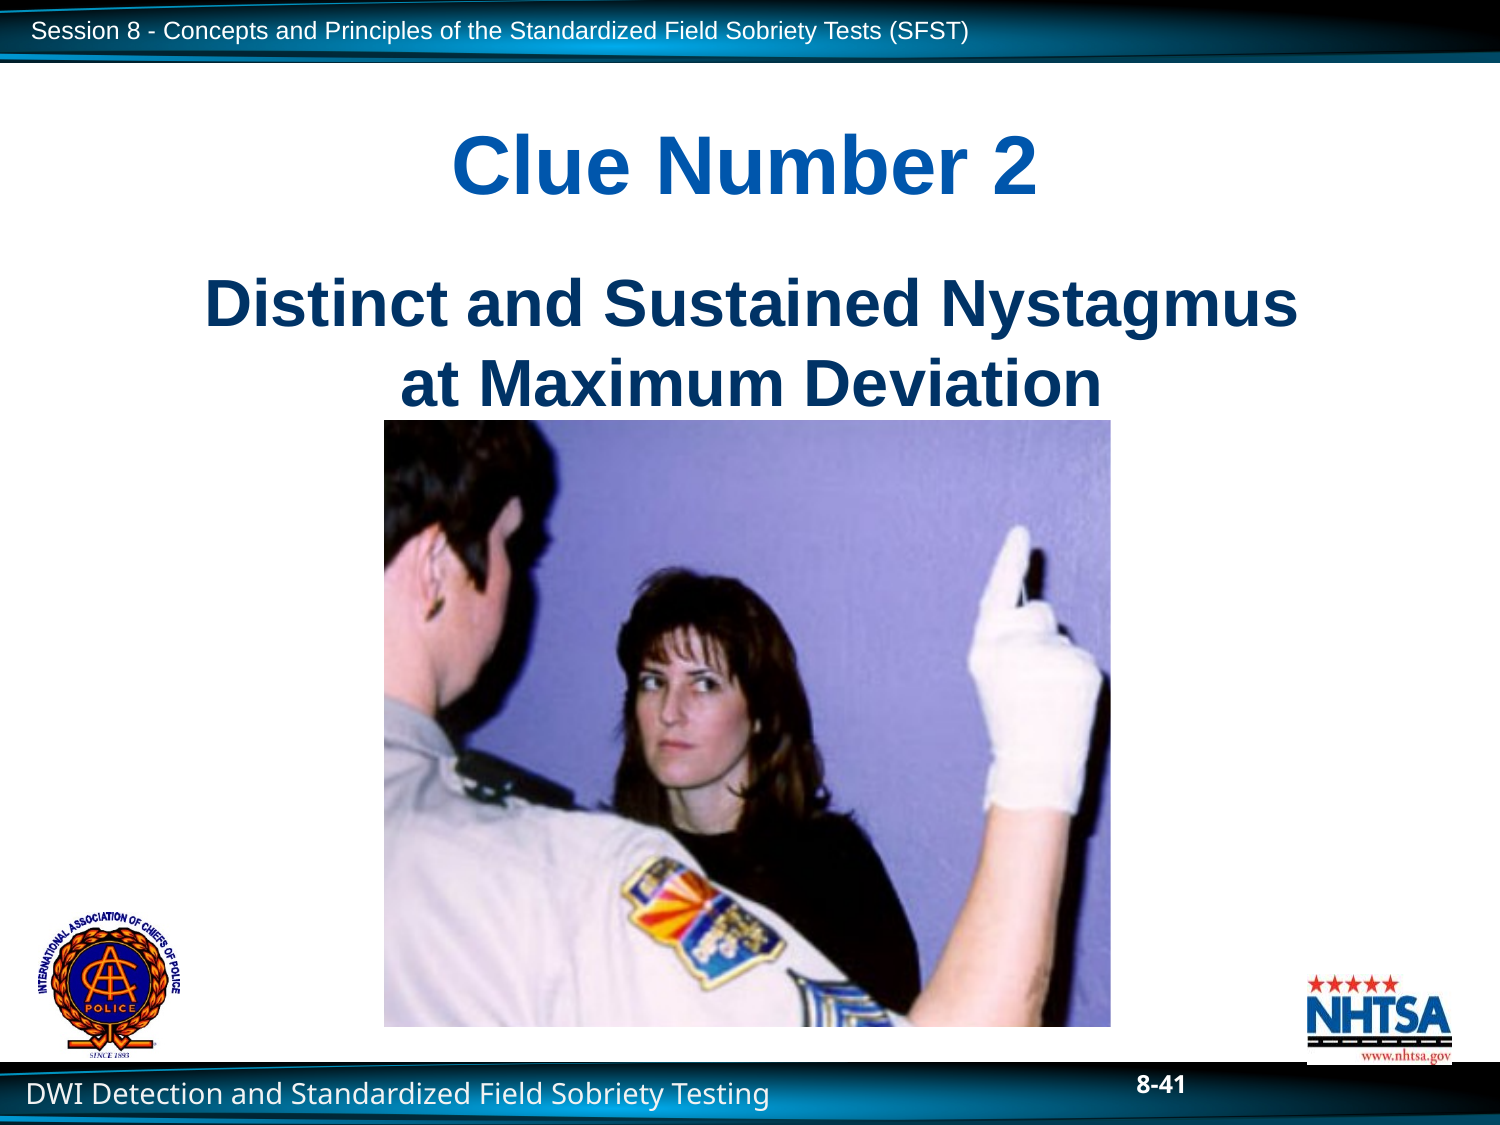

# Clue Number 2
Distinct and Sustained Nystagmus
at Maximum Deviation
8-41